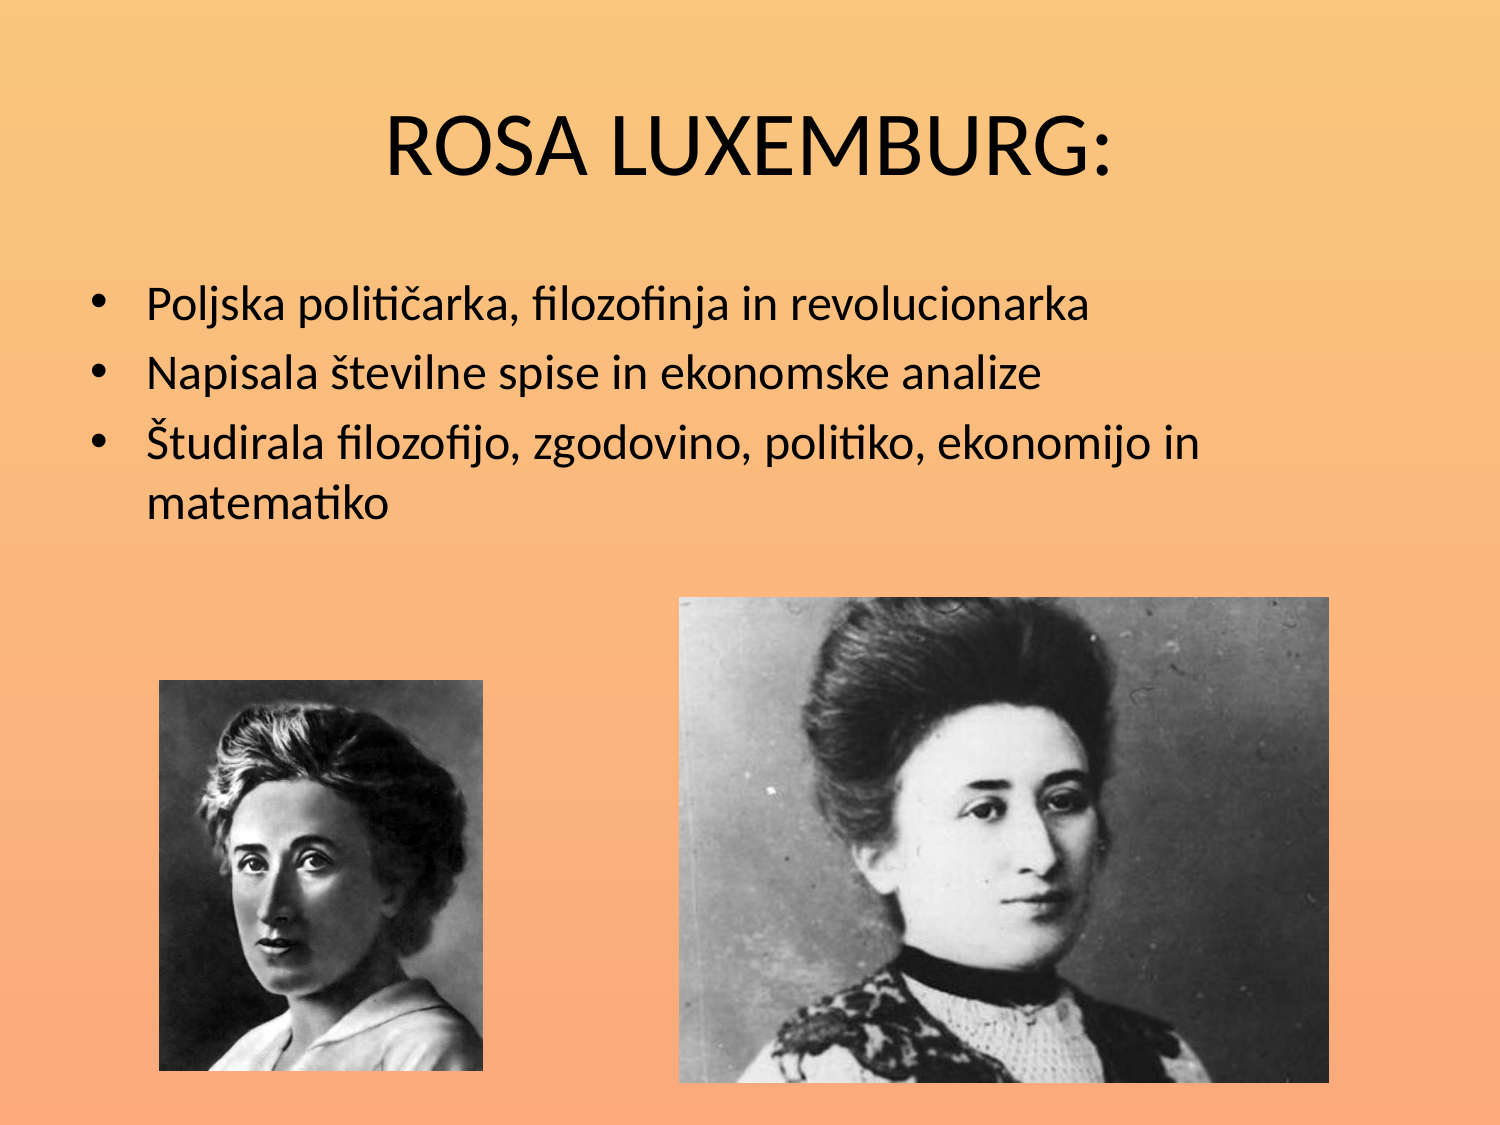

# ROSA LUXEMBURG:
Poljska političarka, filozofinja in revolucionarka
Napisala številne spise in ekonomske analize
Študirala filozofijo, zgodovino, politiko, ekonomijo in matematiko